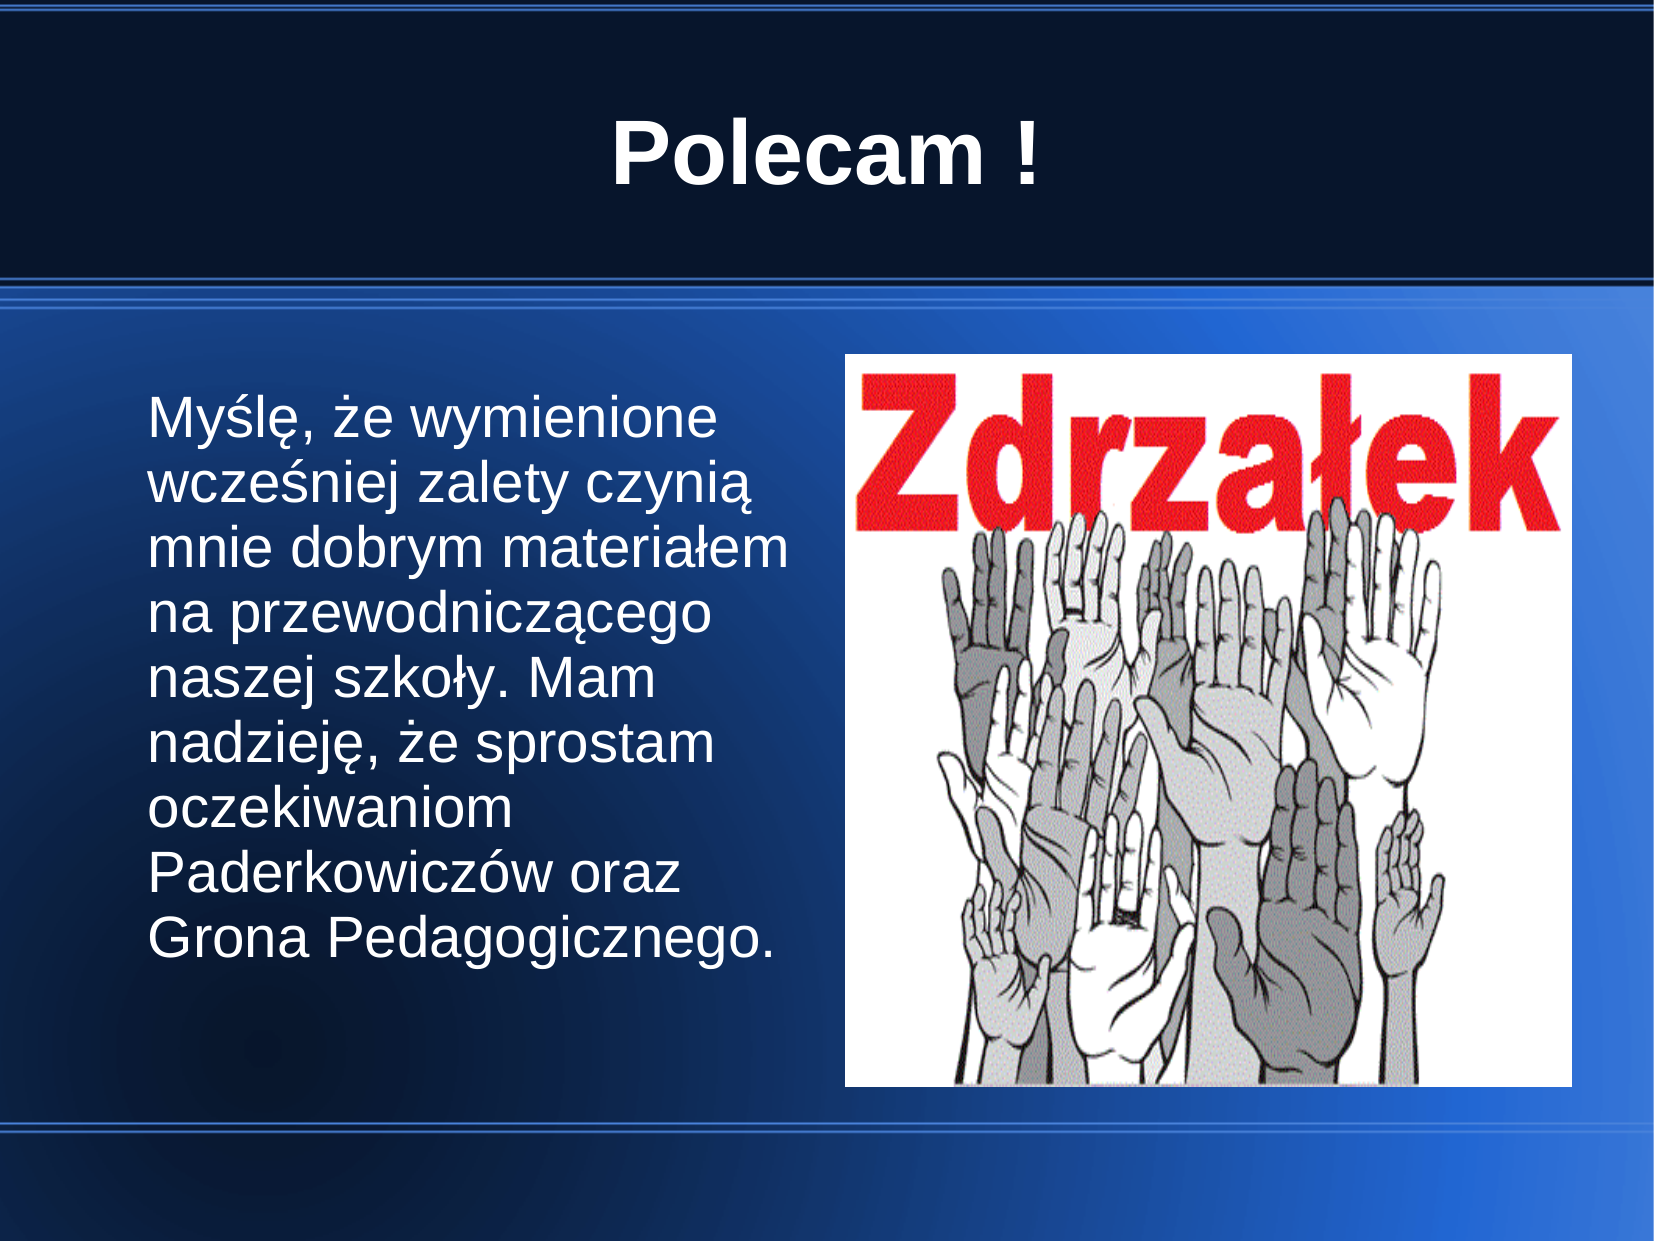

# Polecam !
Myślę, że wymienione wcześniej zalety czynią mnie dobrym materiałem na przewodniczącego naszej szkoły. Mam nadzieję, że sprostam oczekiwaniom Paderkowiczów oraz Grona Pedagogicznego.